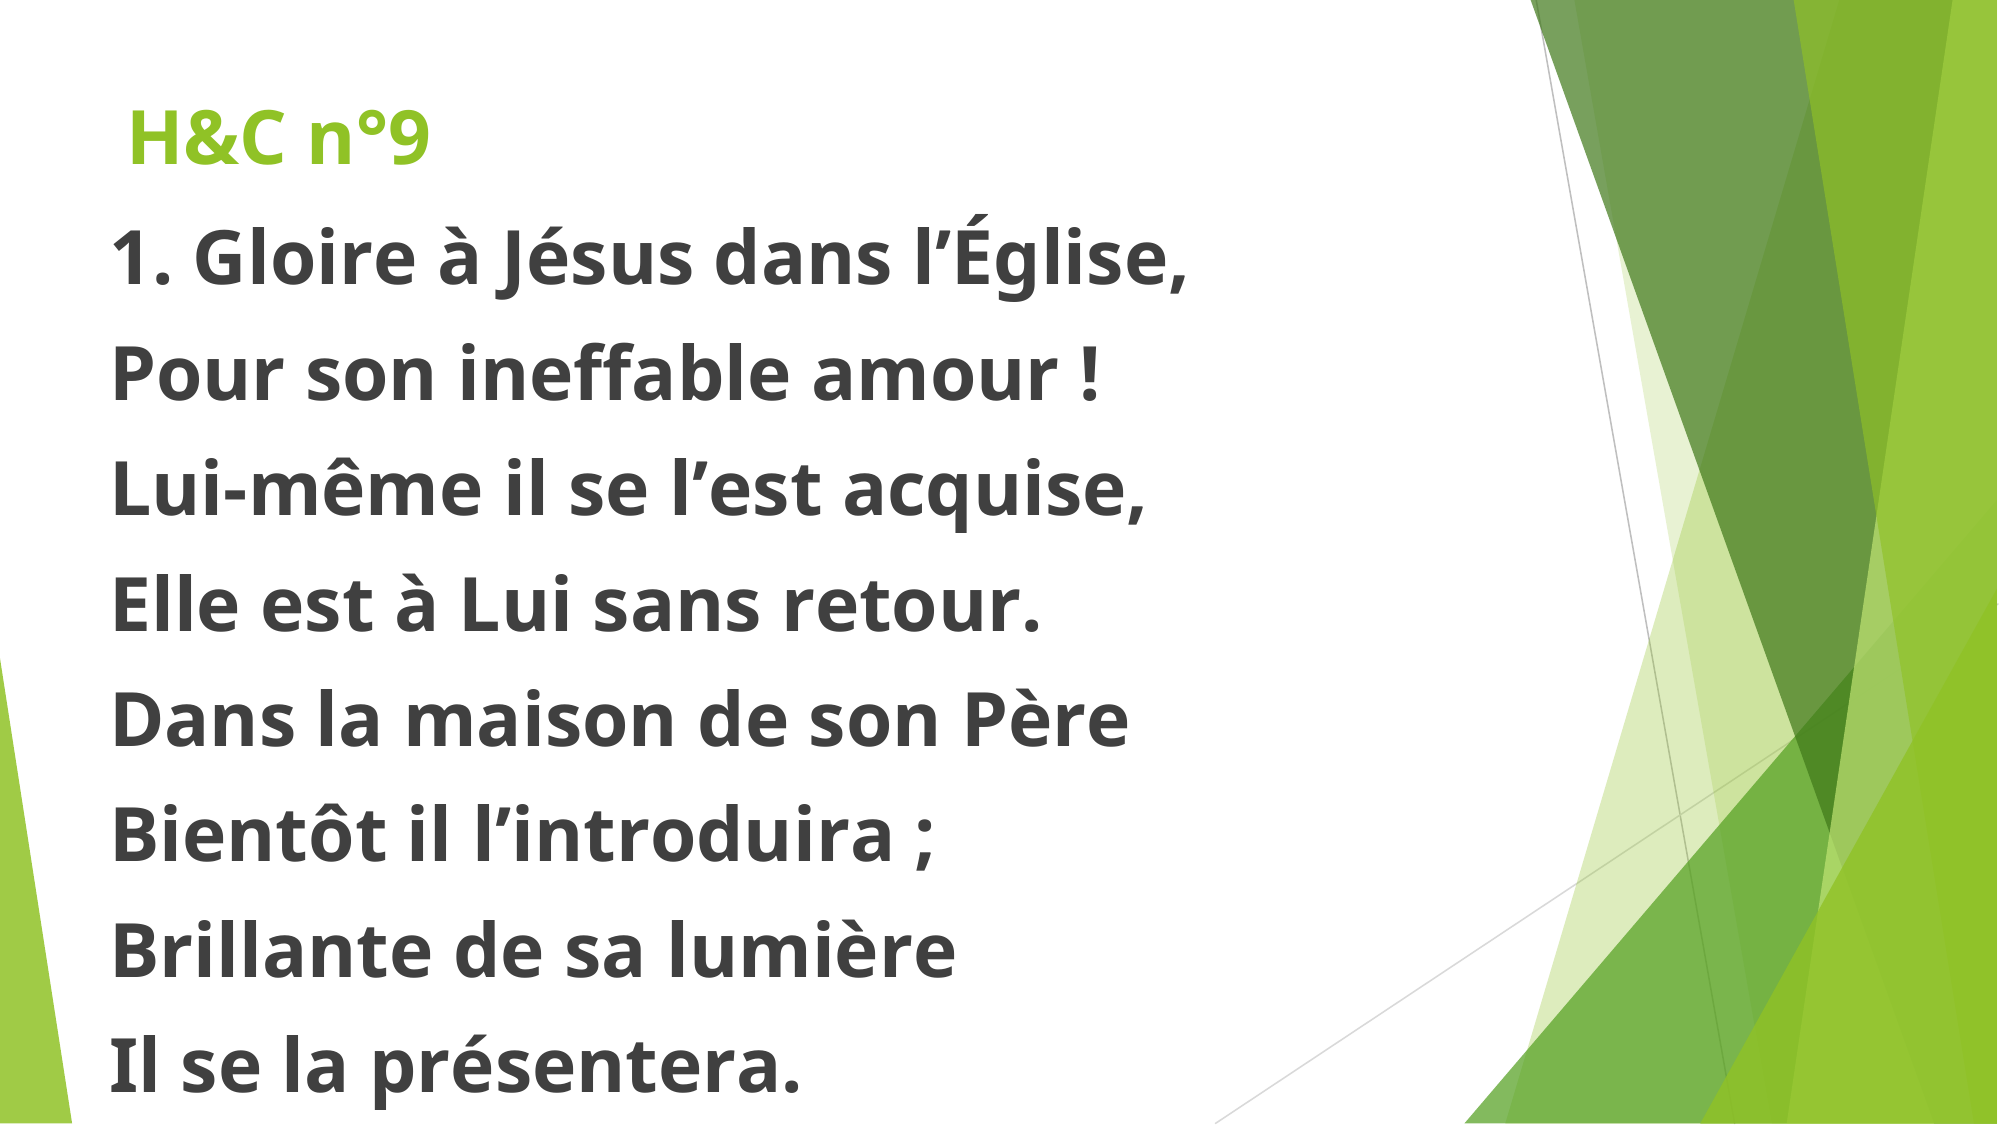

H&C n°9
1. Gloire à Jésus dans l’Église,
Pour son ineffable amour !
Lui-même il se l’est acquise,
Elle est à Lui sans retour.
Dans la maison de son Père
Bientôt il l’introduira ;
Brillante de sa lumière
Il se la présentera.